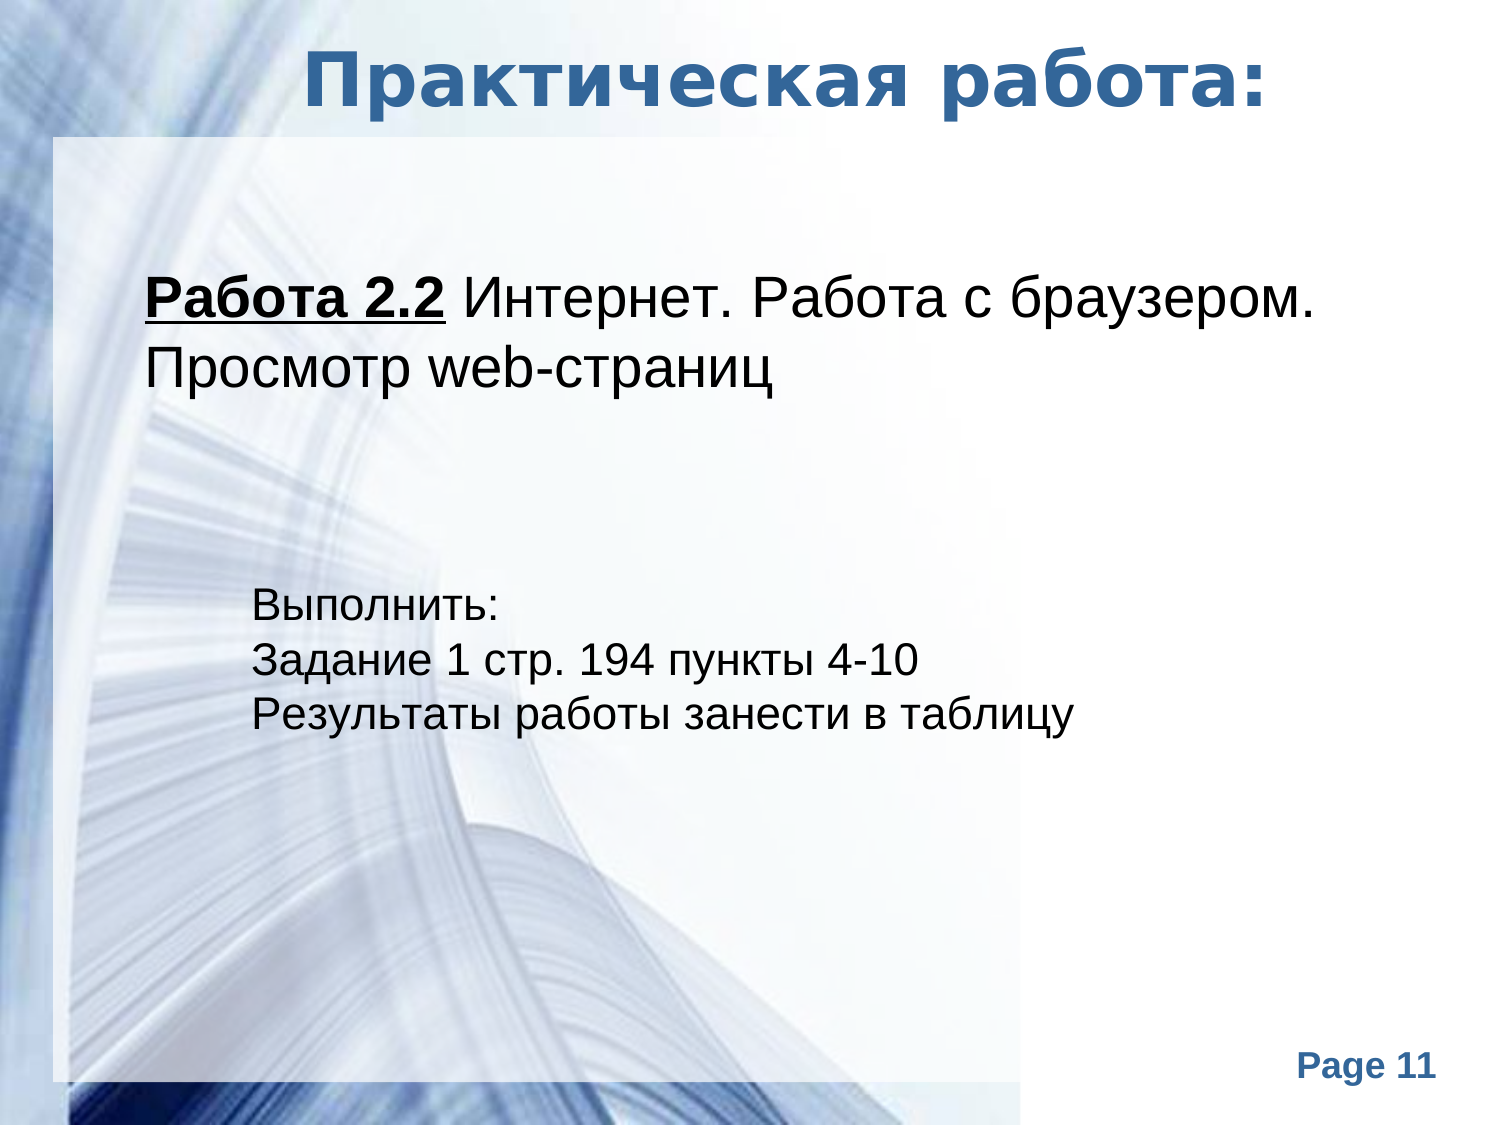

Практическая работа:
Работа 2.2 Интернет. Работа с браузером. Просмотр web-страниц
Выполнить:
Задание 1 стр. 194 пункты 4-10
Результаты работы занести в таблицу